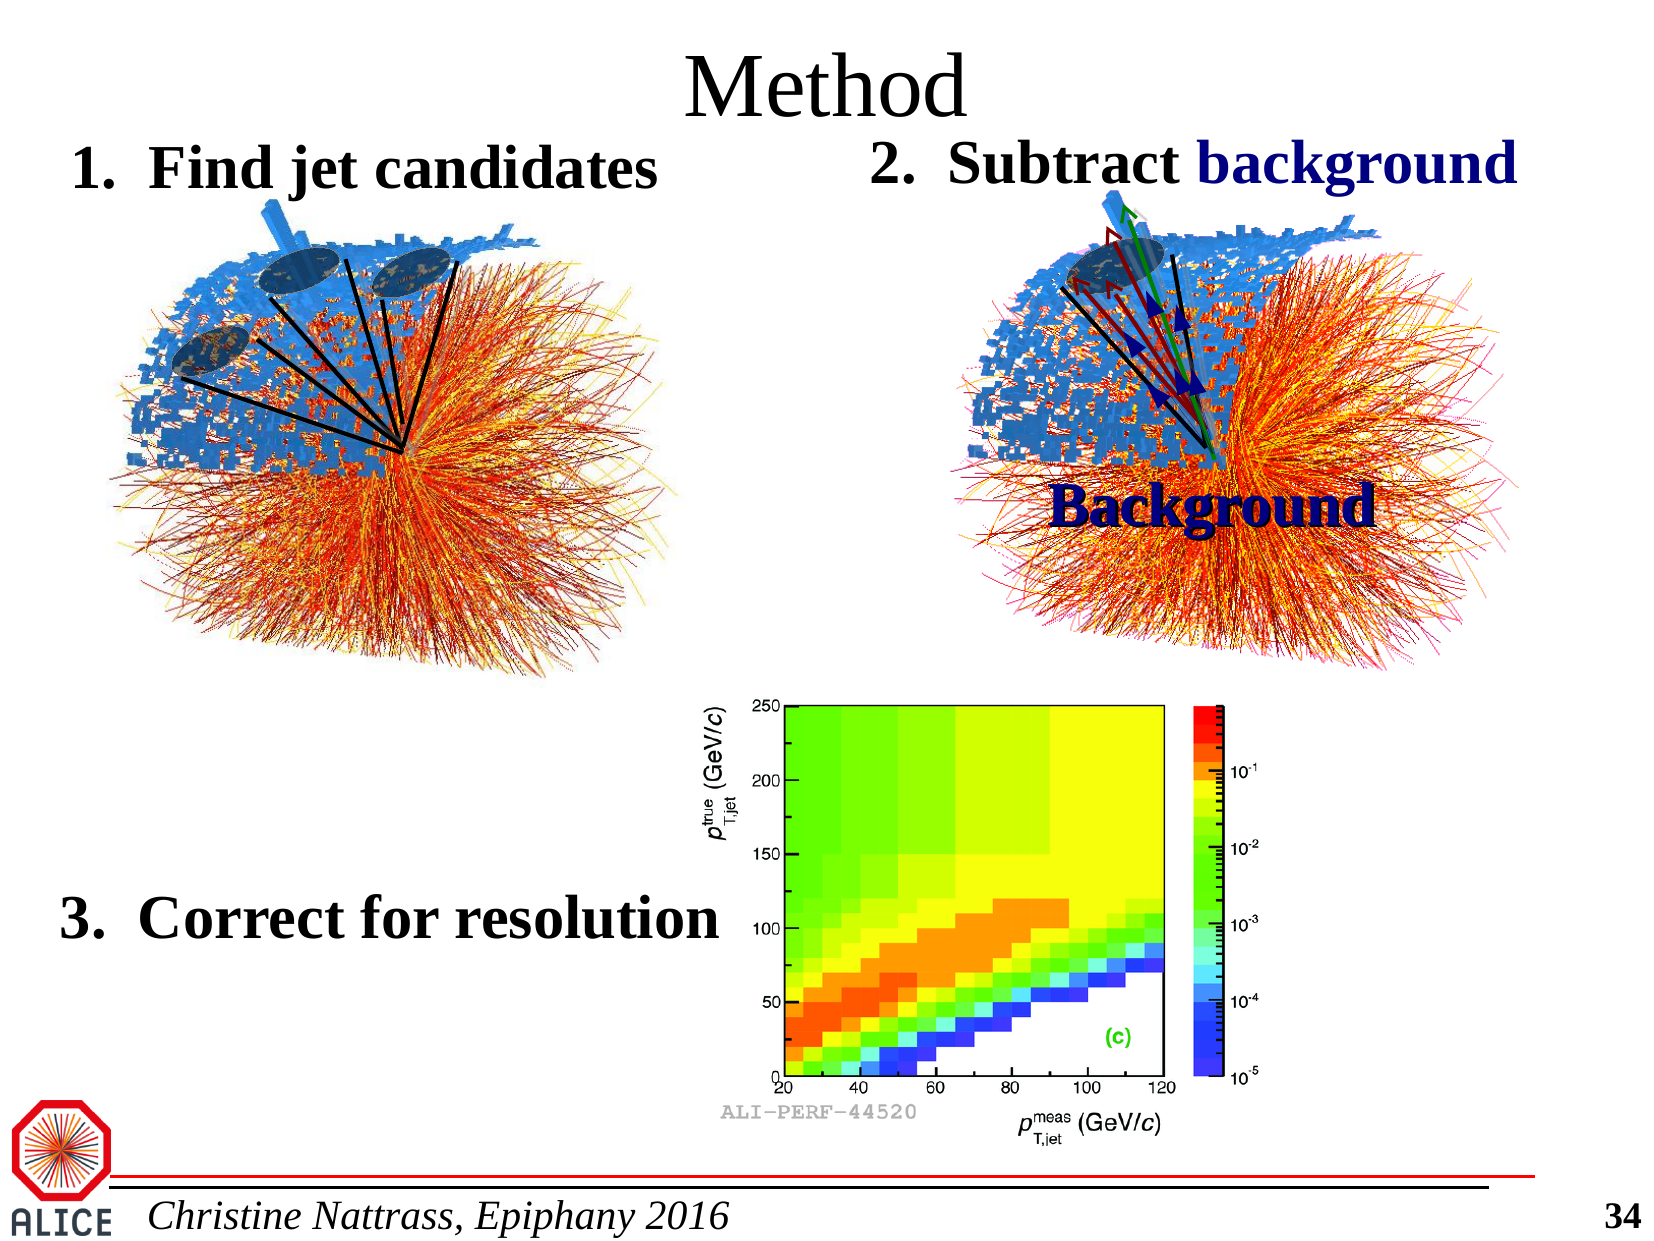

# Method
2. Subtract background
Background
1. Find jet candidates
3. Correct for resolution